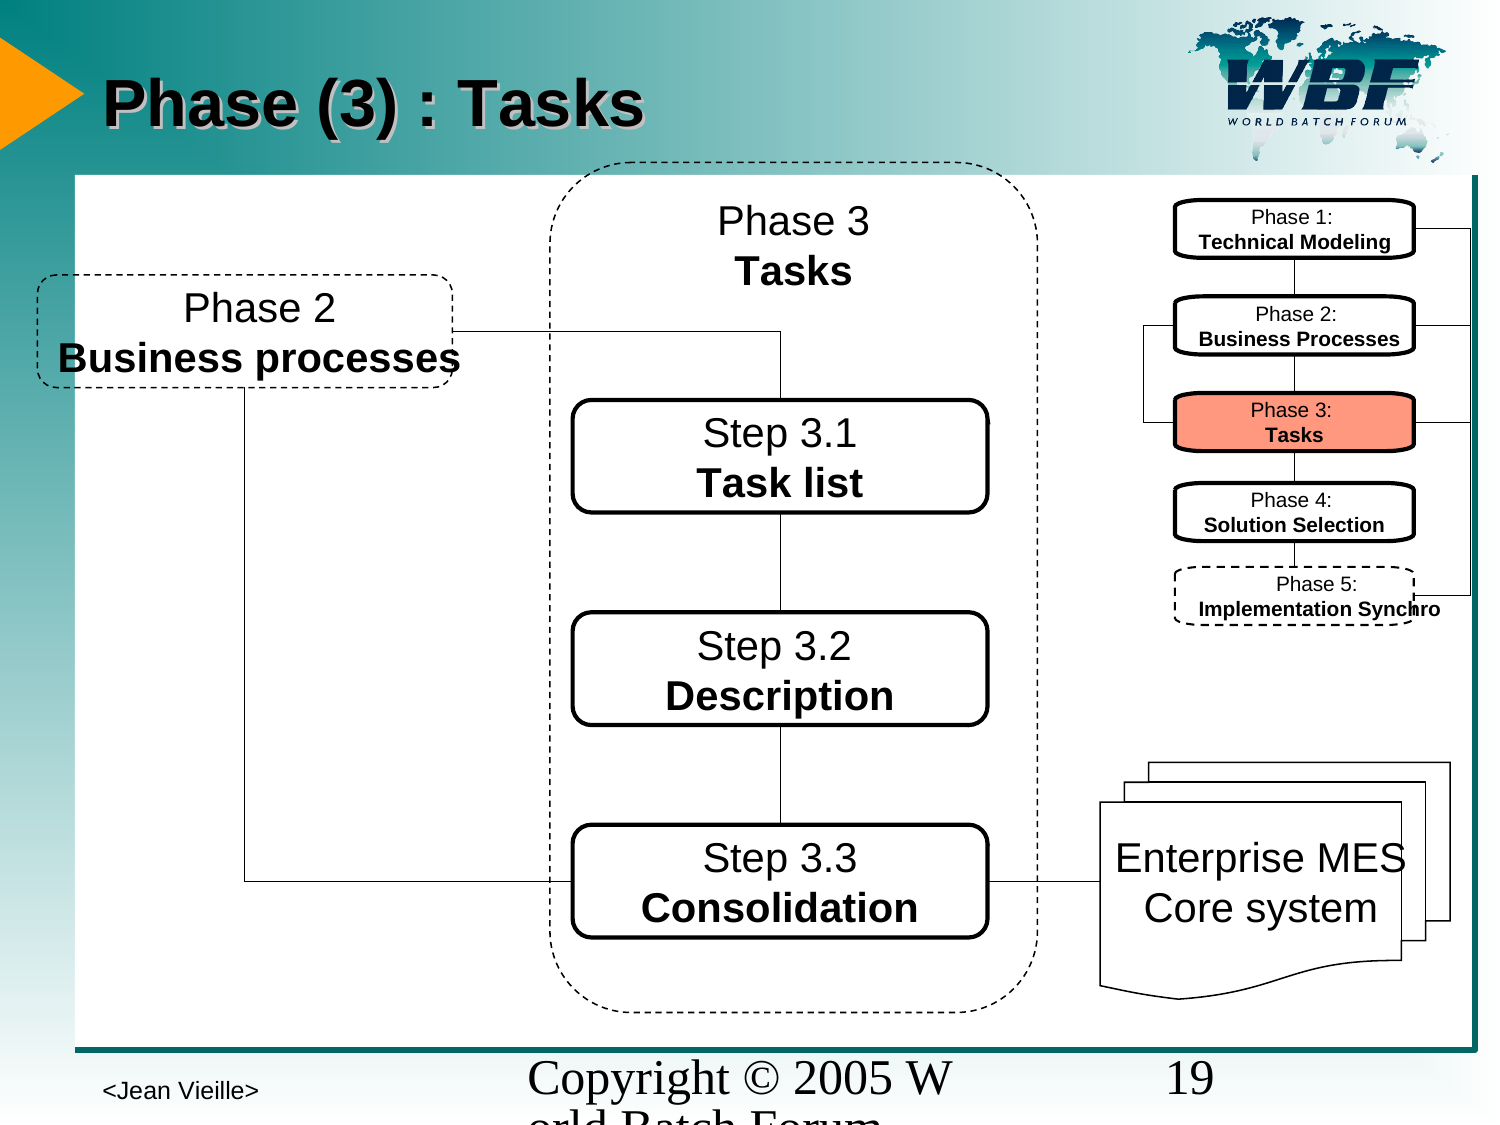

# Phase (3) : Tasks
Phase 3
Tasks
Phase 1:
Technical Modeling
Phase 2
Business processes
Phase 2:
Business Processes
Phase 3:
Tasks
Step 3.1
Task list
Phase 4:
Solution Selection
Phase 5:
Implementation Synchro
Step 3.2
Description
Enterprise MES
Core system
Step 3.3
Consolidation
Copyright © 2005 World Batch Forum
19